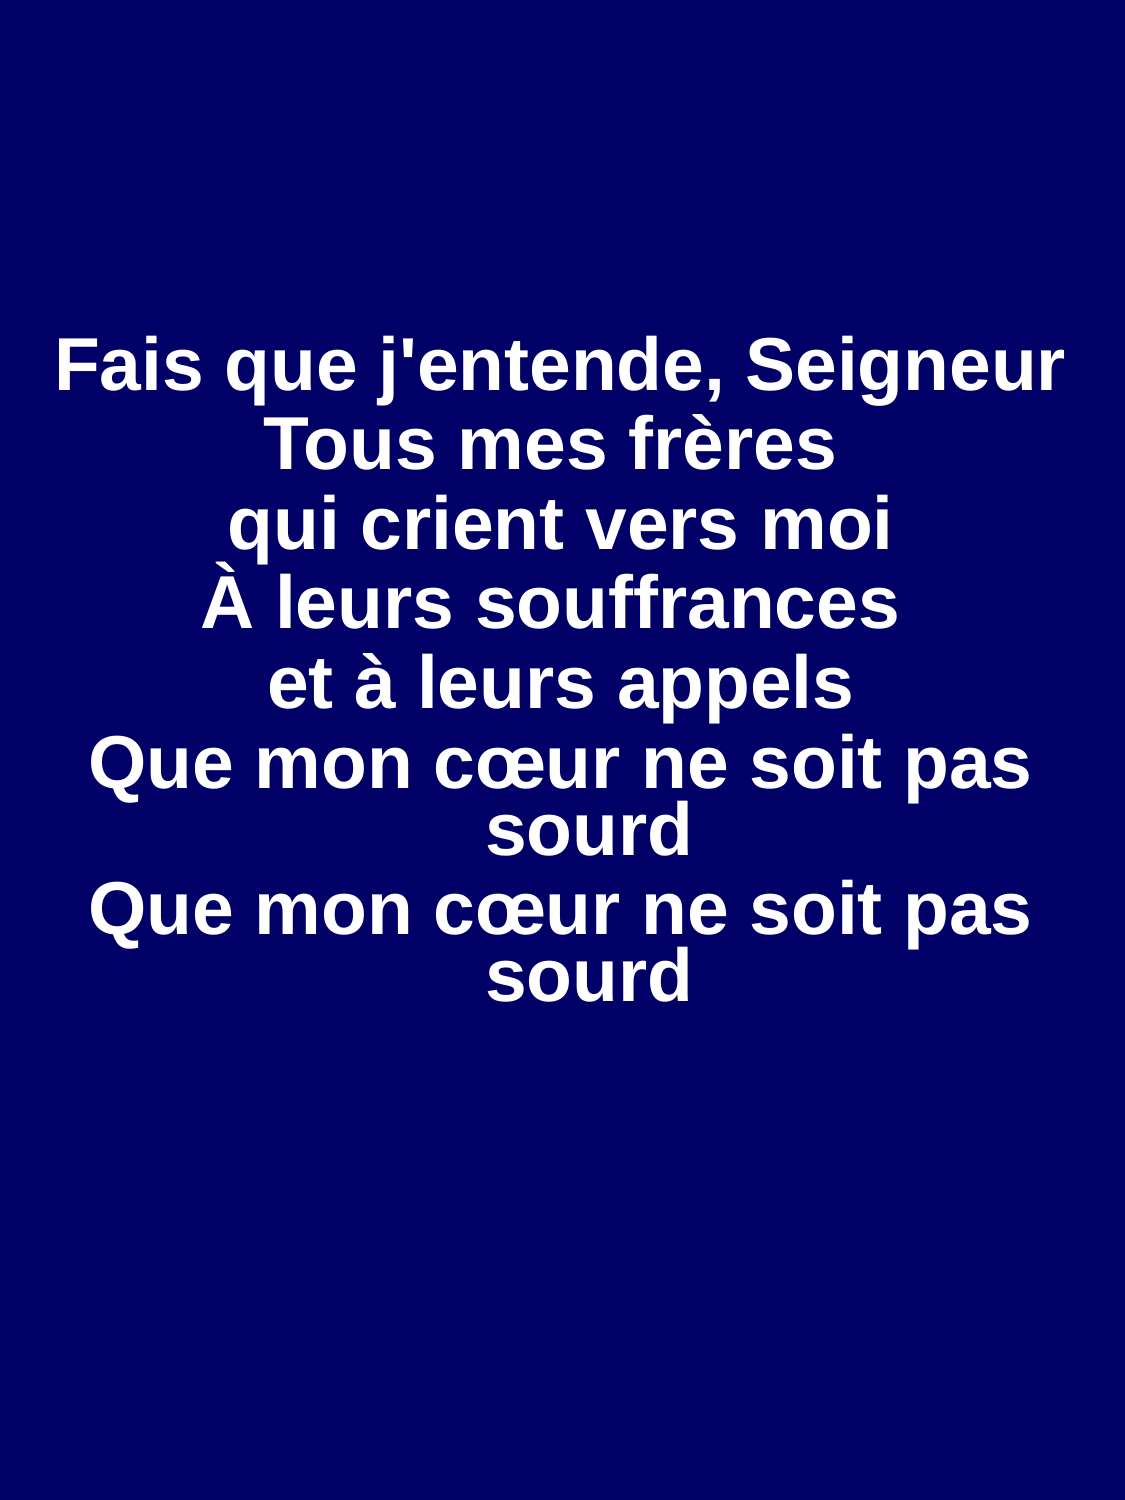

Fais que j'entende, Seigneur
Tous mes frères
qui crient vers moi
À leurs souffrances
et à leurs appels
Que mon cœur ne soit pas sourd
Que mon cœur ne soit pas sourd